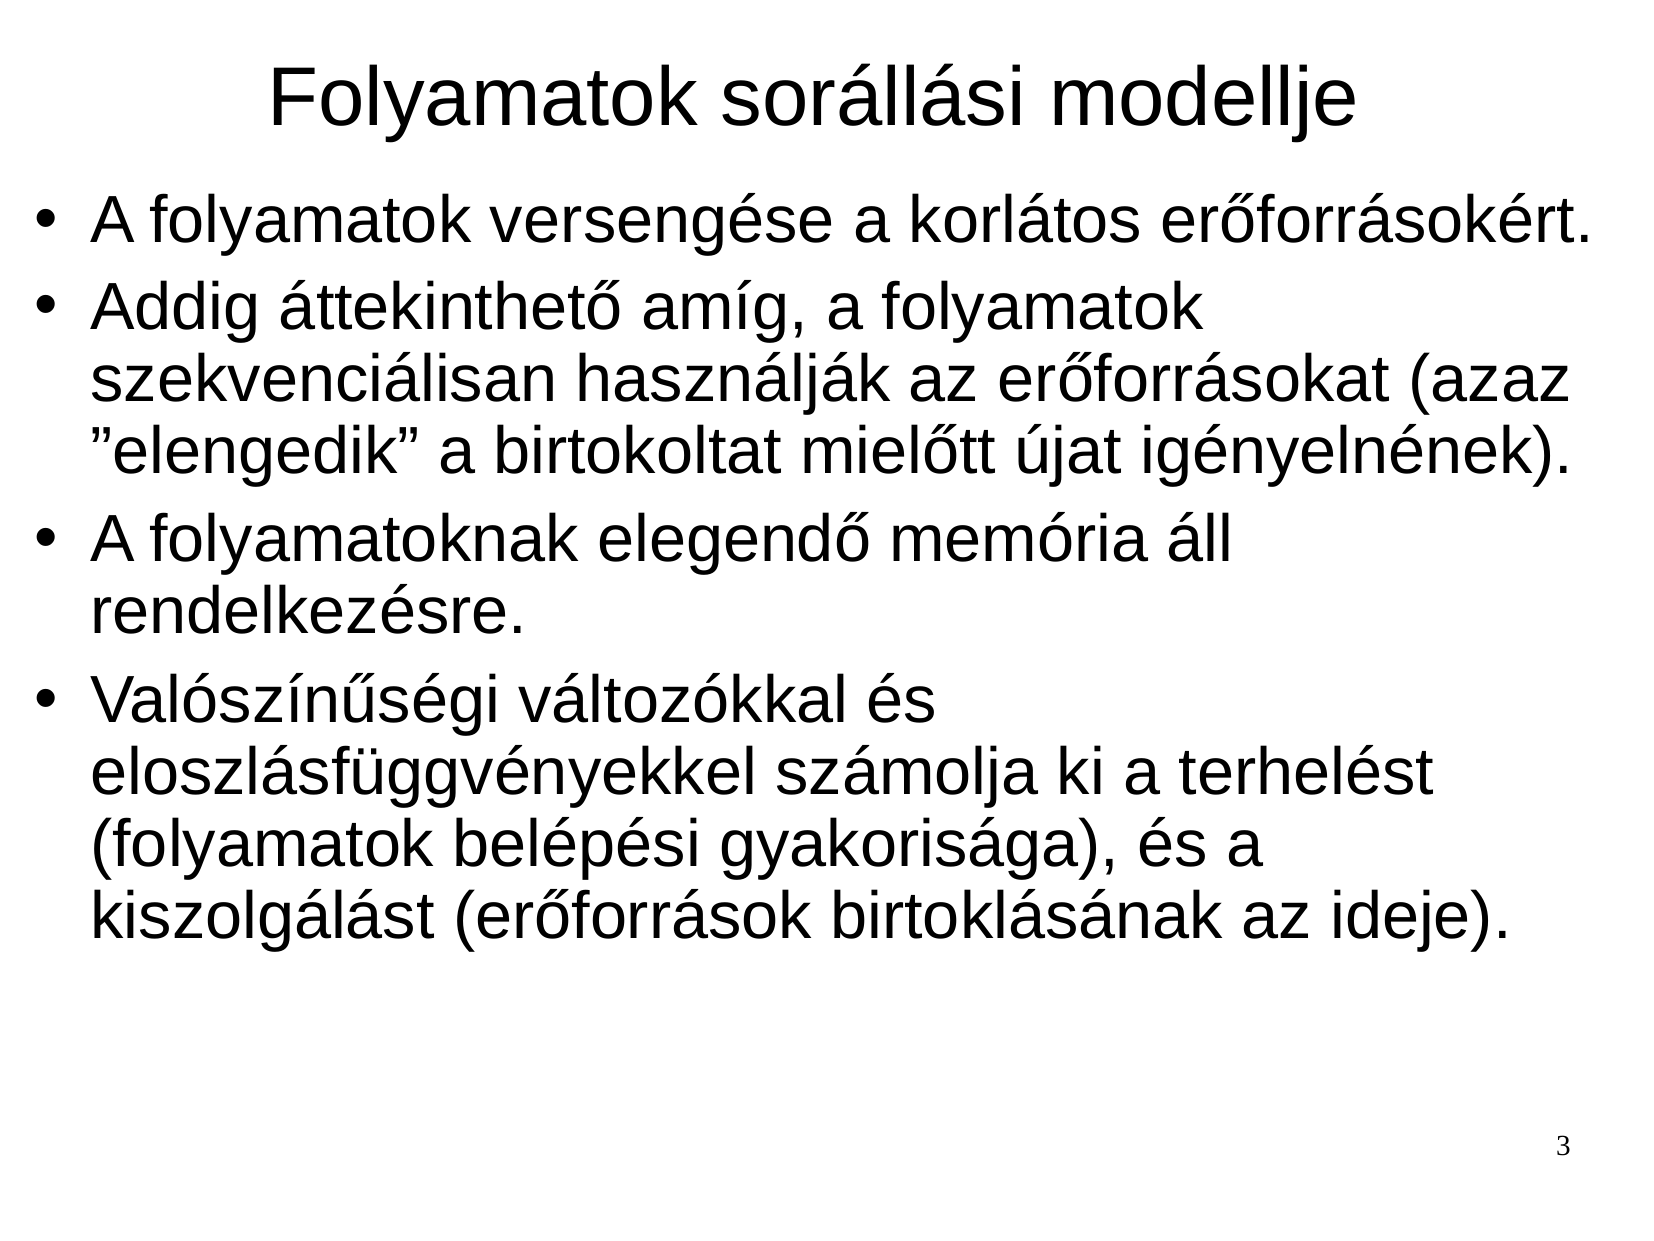

# Folyamatok sorállási modellje
A folyamatok versengése a korlátos erőforrásokért.
Addig áttekinthető amíg, a folyamatok szekvenciálisan használják az erőforrásokat (azaz ”elengedik” a birtokoltat mielőtt újat igényelnének).
A folyamatoknak elegendő memória áll rendelkezésre.
Valószínűségi változókkal és eloszlásfüggvényekkel számolja ki a terhelést (folyamatok belépési gyakorisága), és a kiszolgálást (erőforrások birtoklásának az ideje).
3